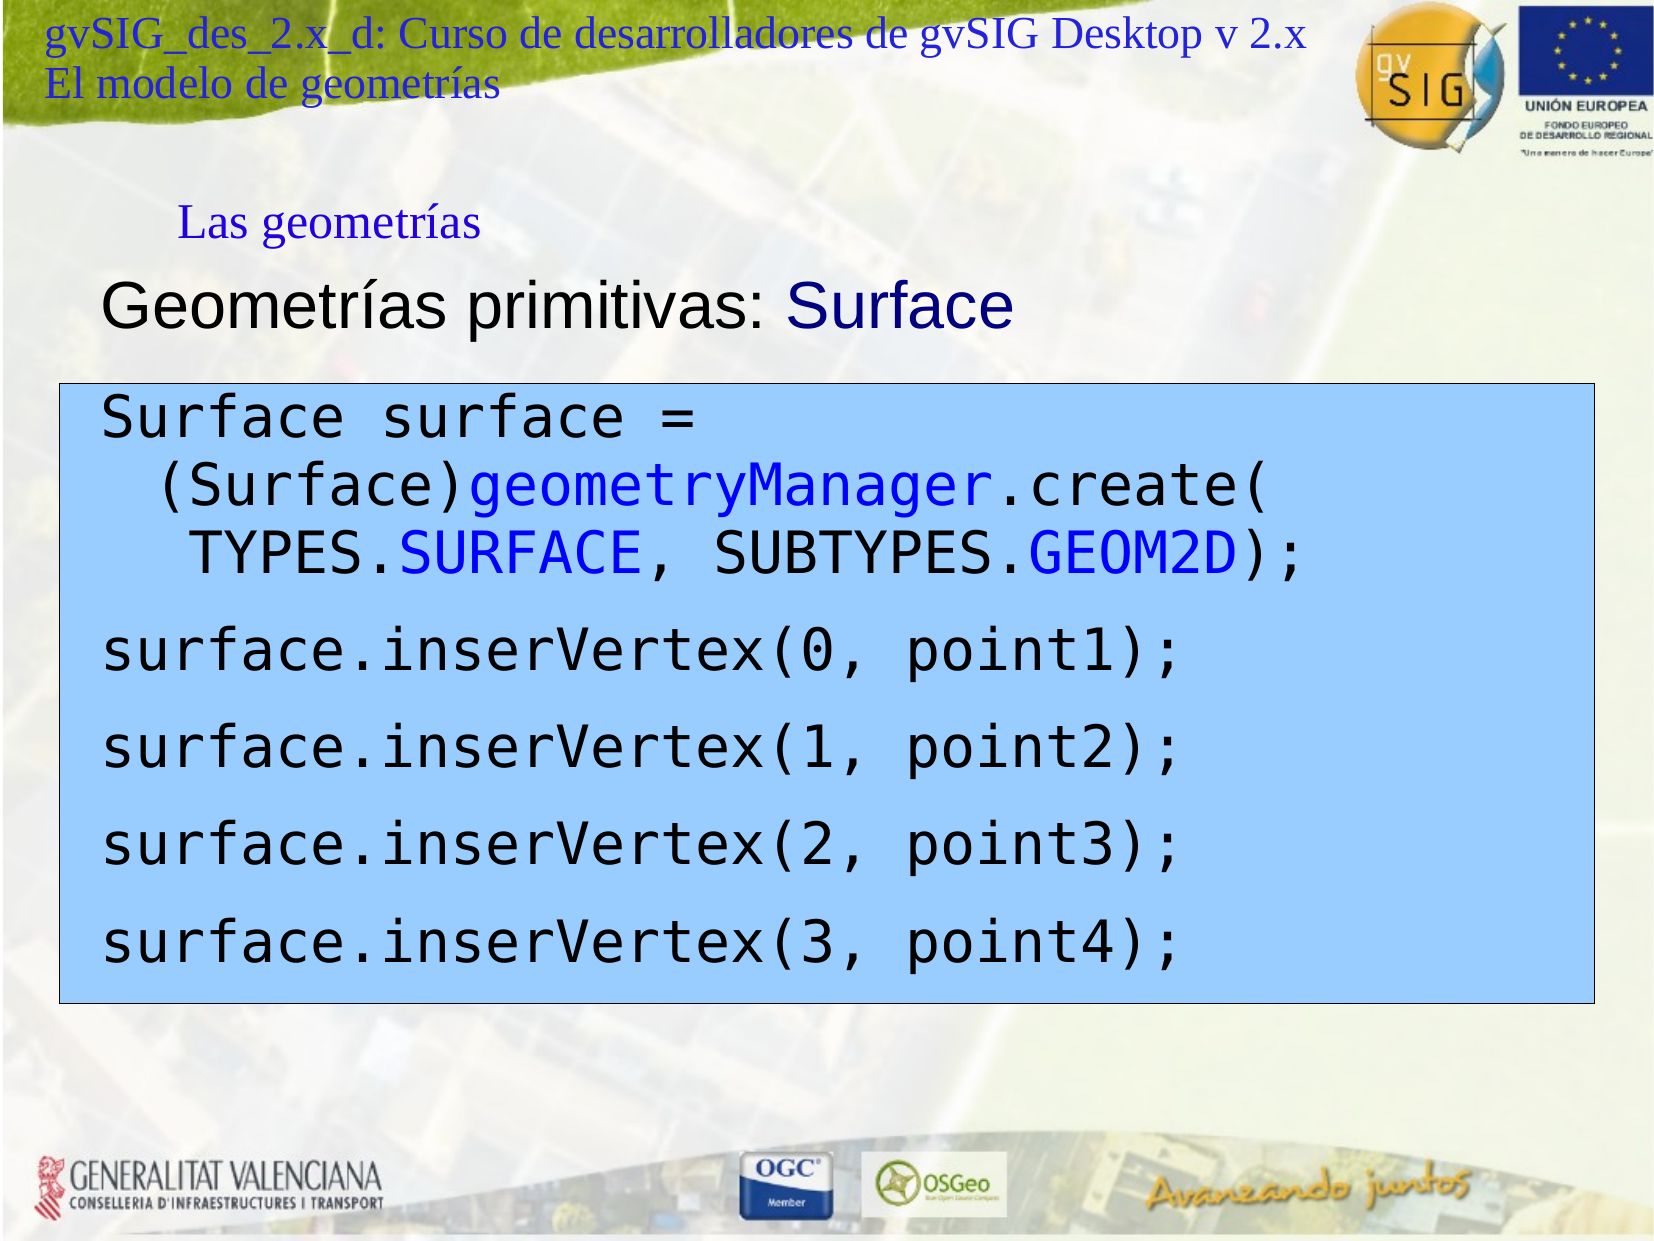

Las geometrías
# Geometrías primitivas: Surface
Surface surface = (Surface)geometryManager.create( TYPES.SURFACE, SUBTYPES.GEOM2D);
surface.inserVertex(0, point1);
surface.inserVertex(1, point2);
surface.inserVertex(2, point3);
surface.inserVertex(3, point4);